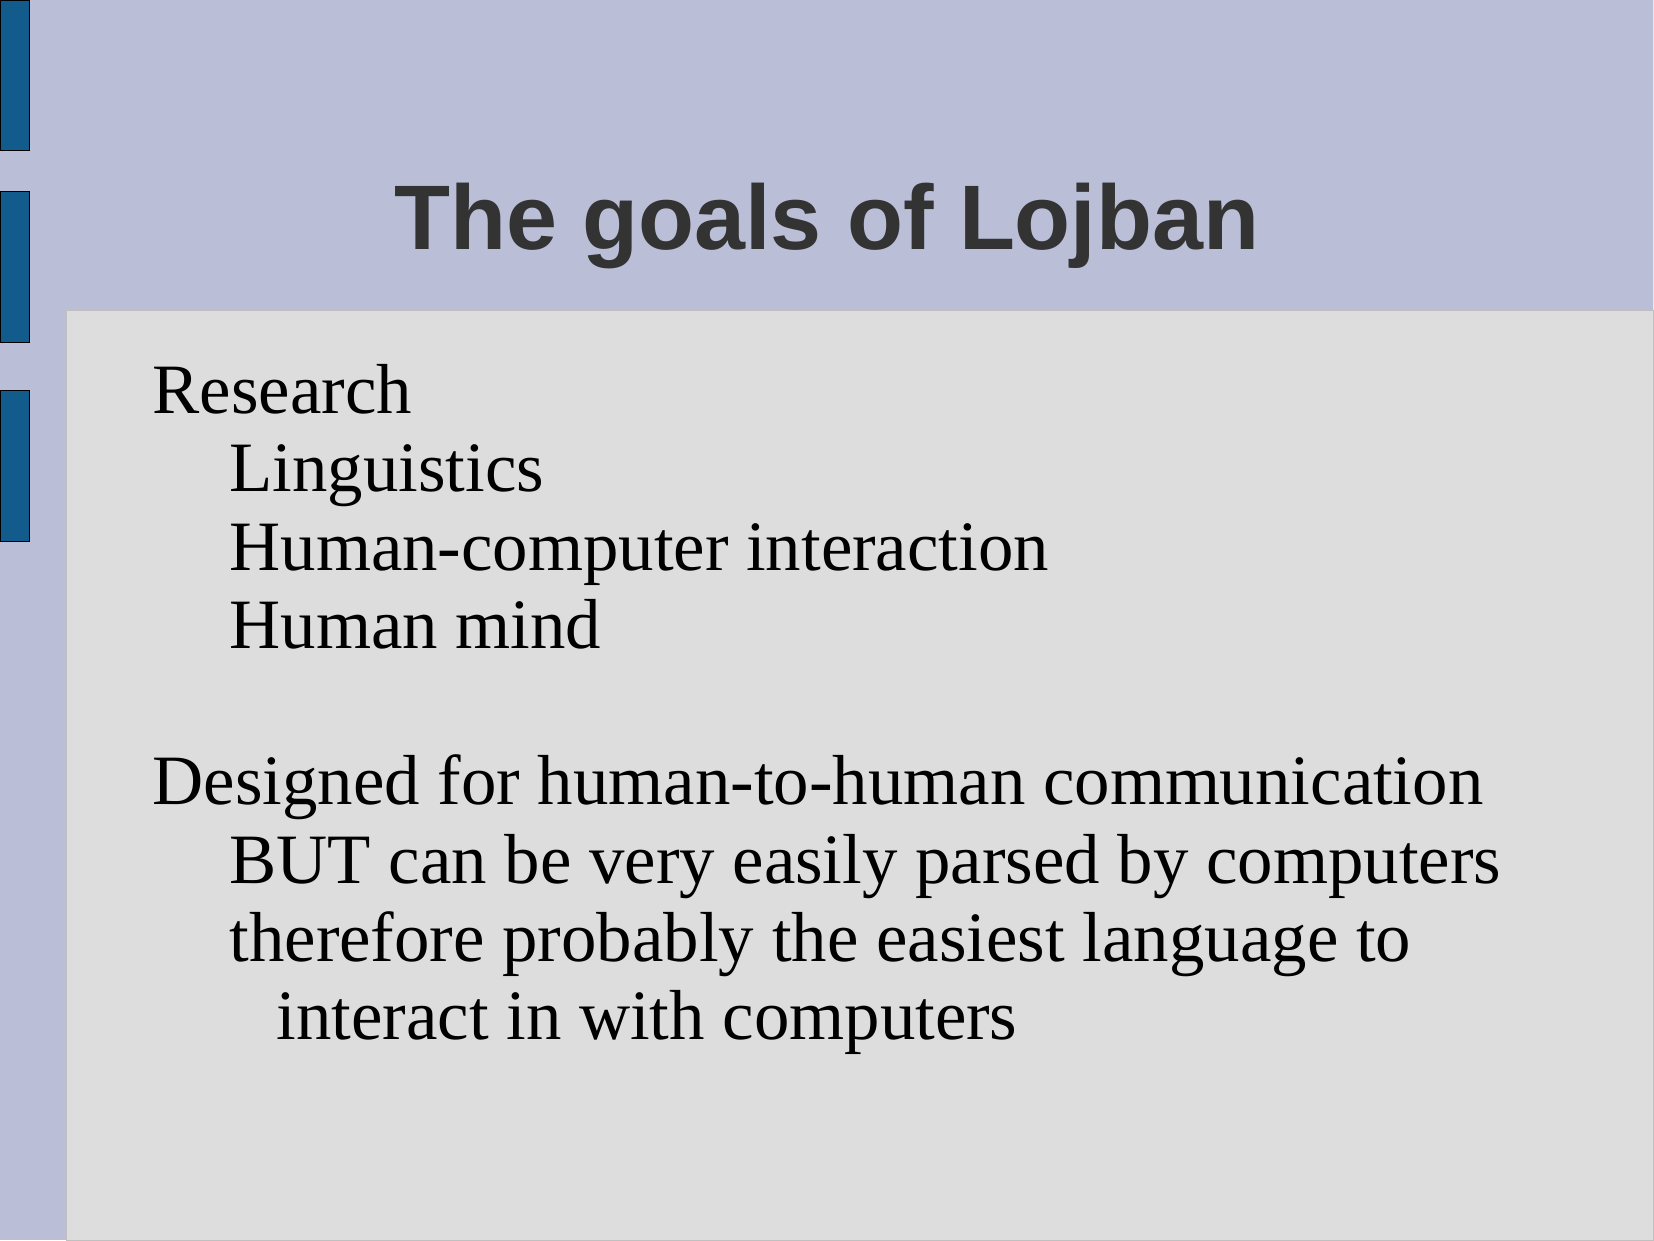

# The goals of Lojban
Research
Linguistics
Human-computer interaction
Human mind
Designed for human-to-human communication
BUT can be very easily parsed by computers
therefore probably the easiest language to interact in with computers